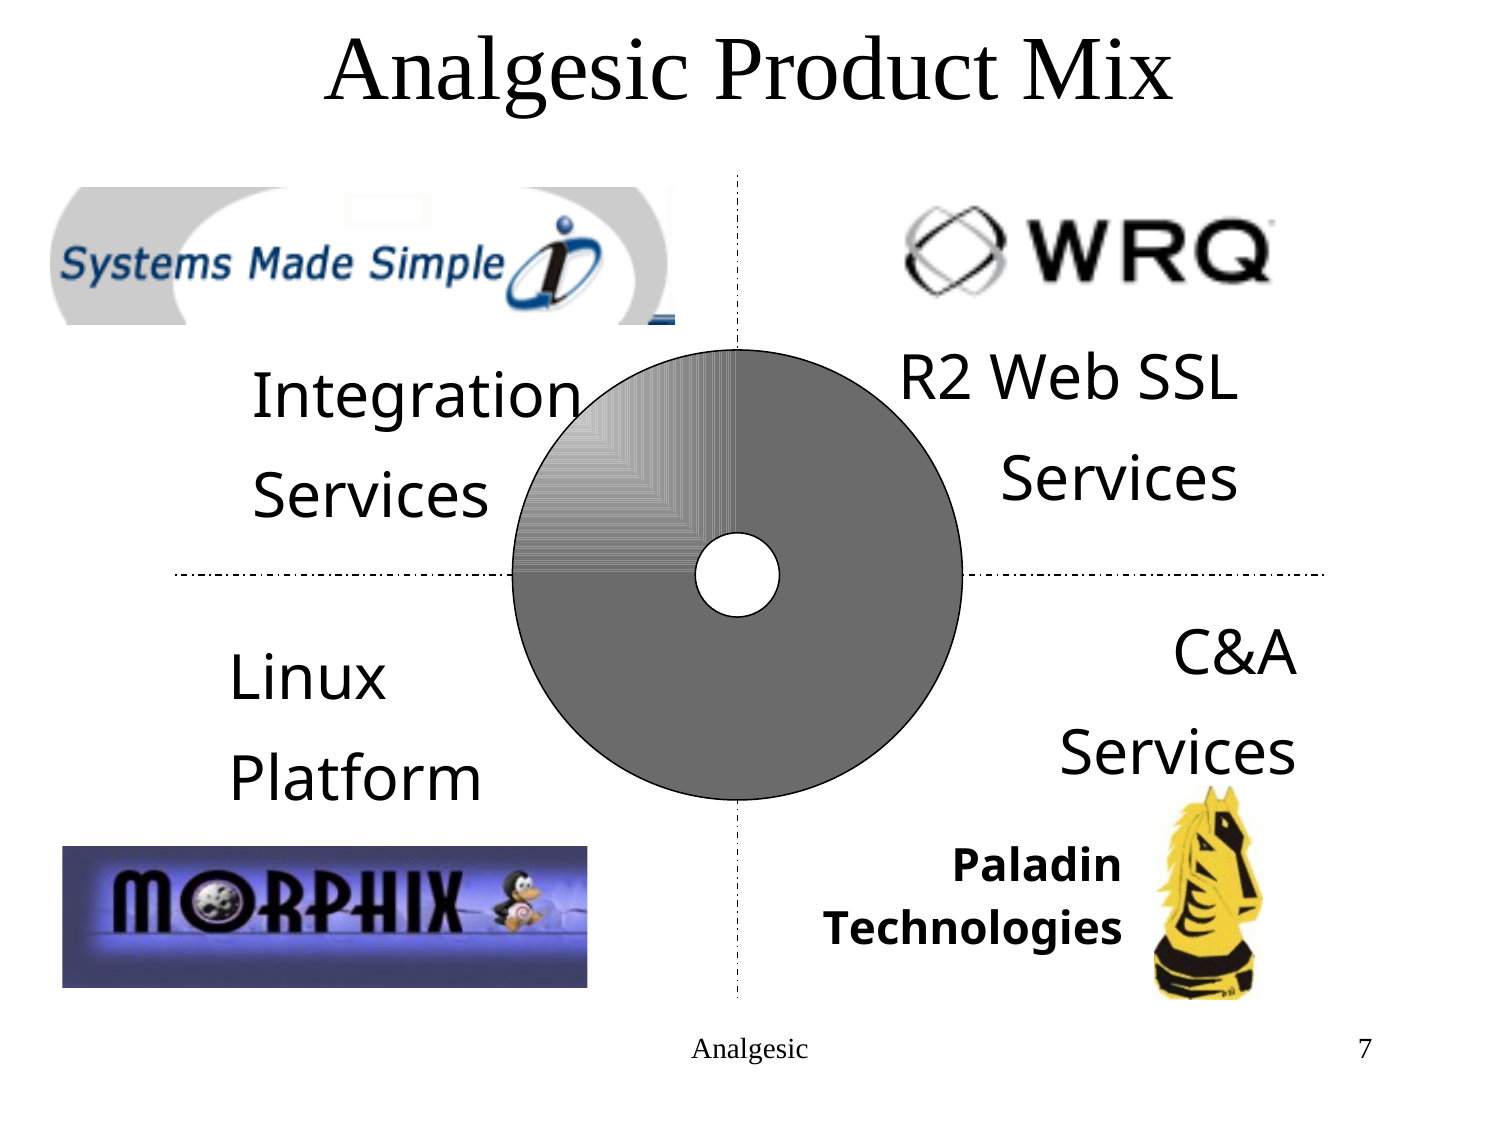

Analgesic Product Mix
R2 Web SSL
Services
Integration
Services
C&A
Services
Linux
Platform
Paladin Technologies
Analgesic
7